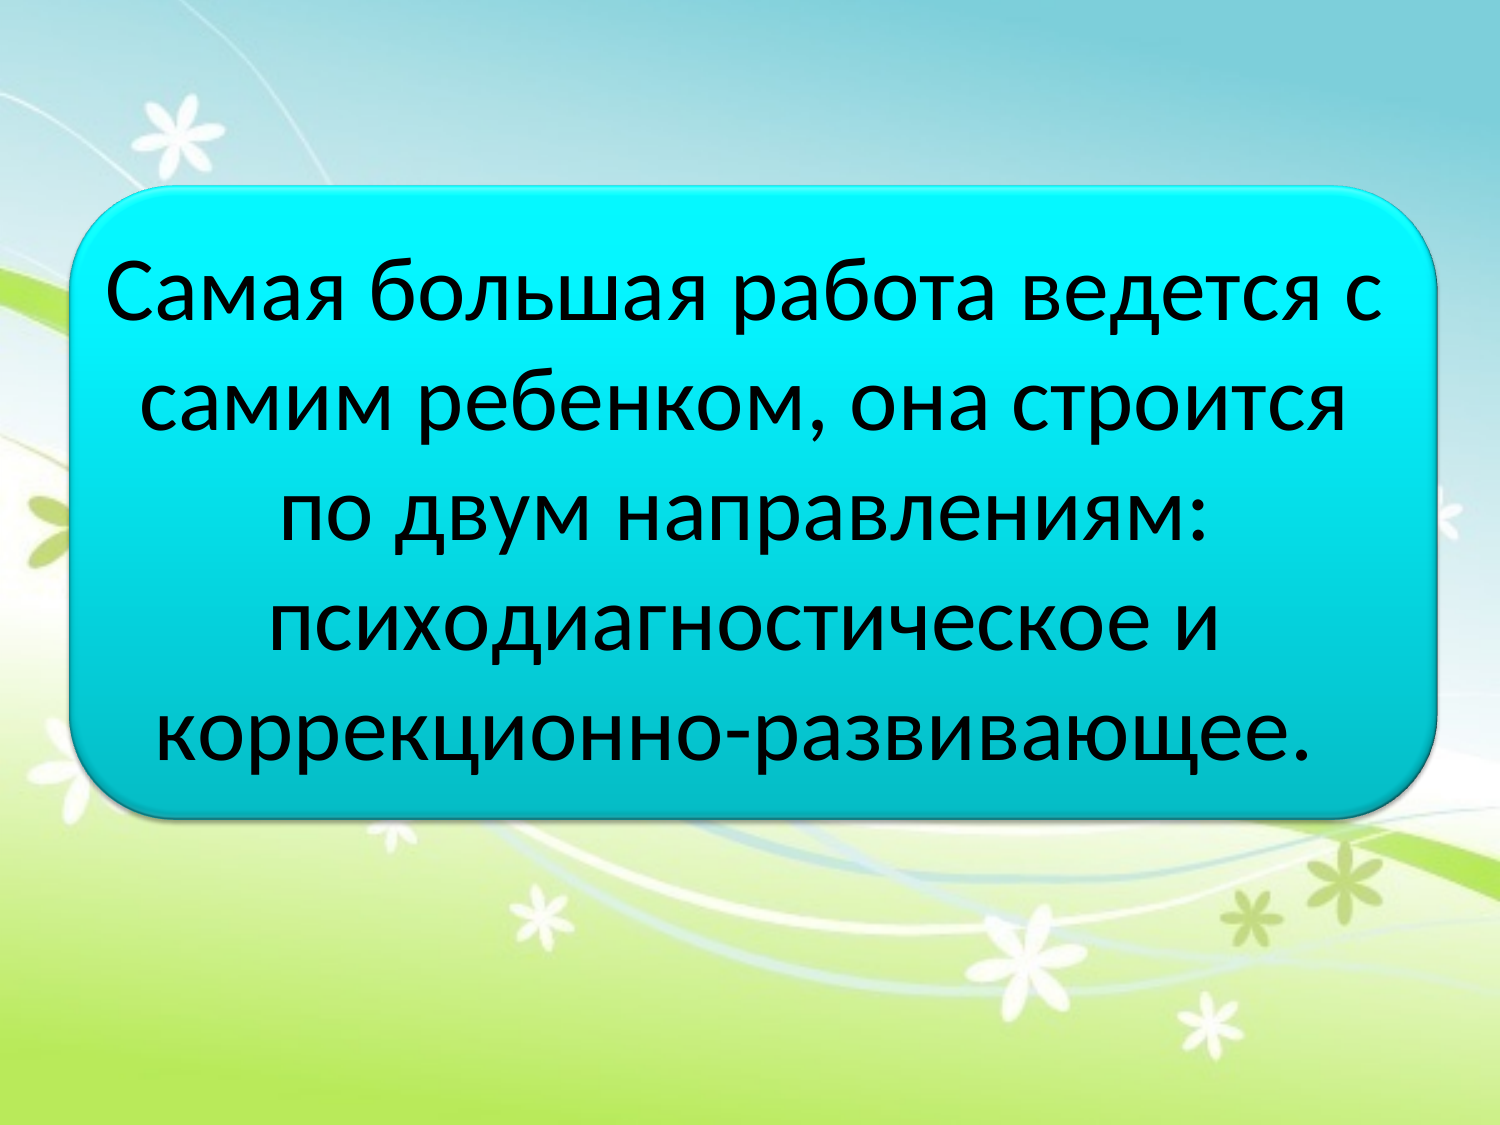

Самая большая работа ведется с самим ребенком, она строится по двум направлениям: психодиагностическое и коррекционно-развивающее.